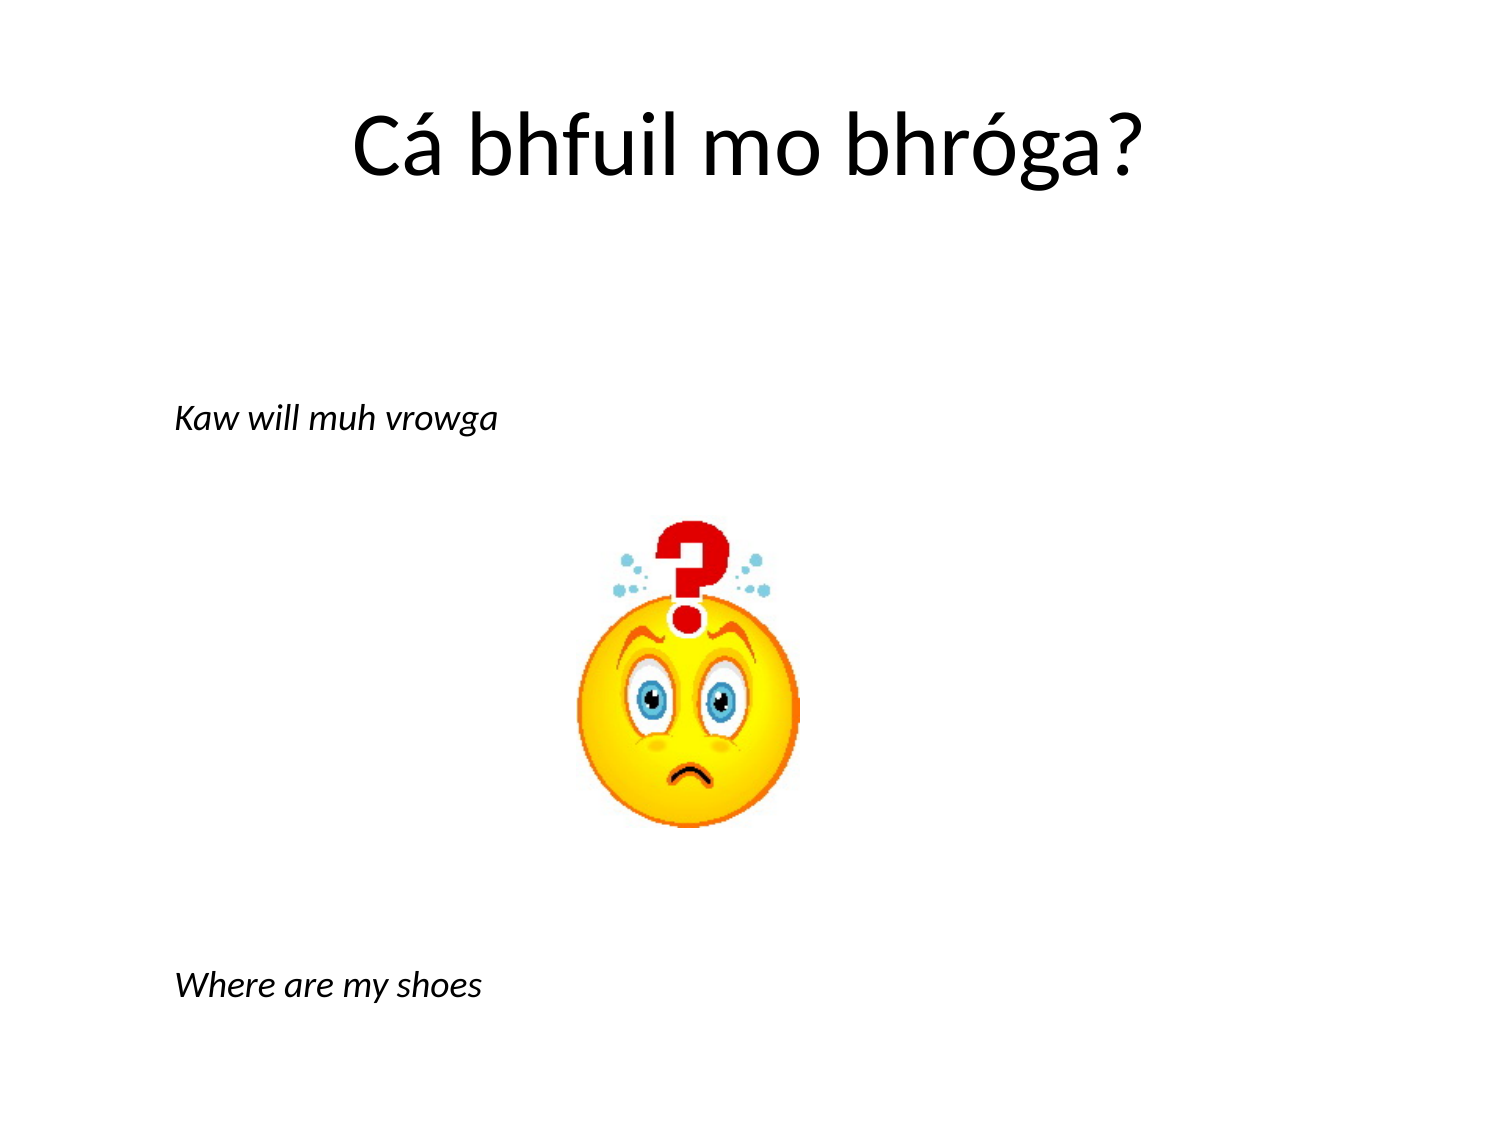

# Cá bhfuil mo bhróga?
Kaw will muh vrowga
Where are my shoes